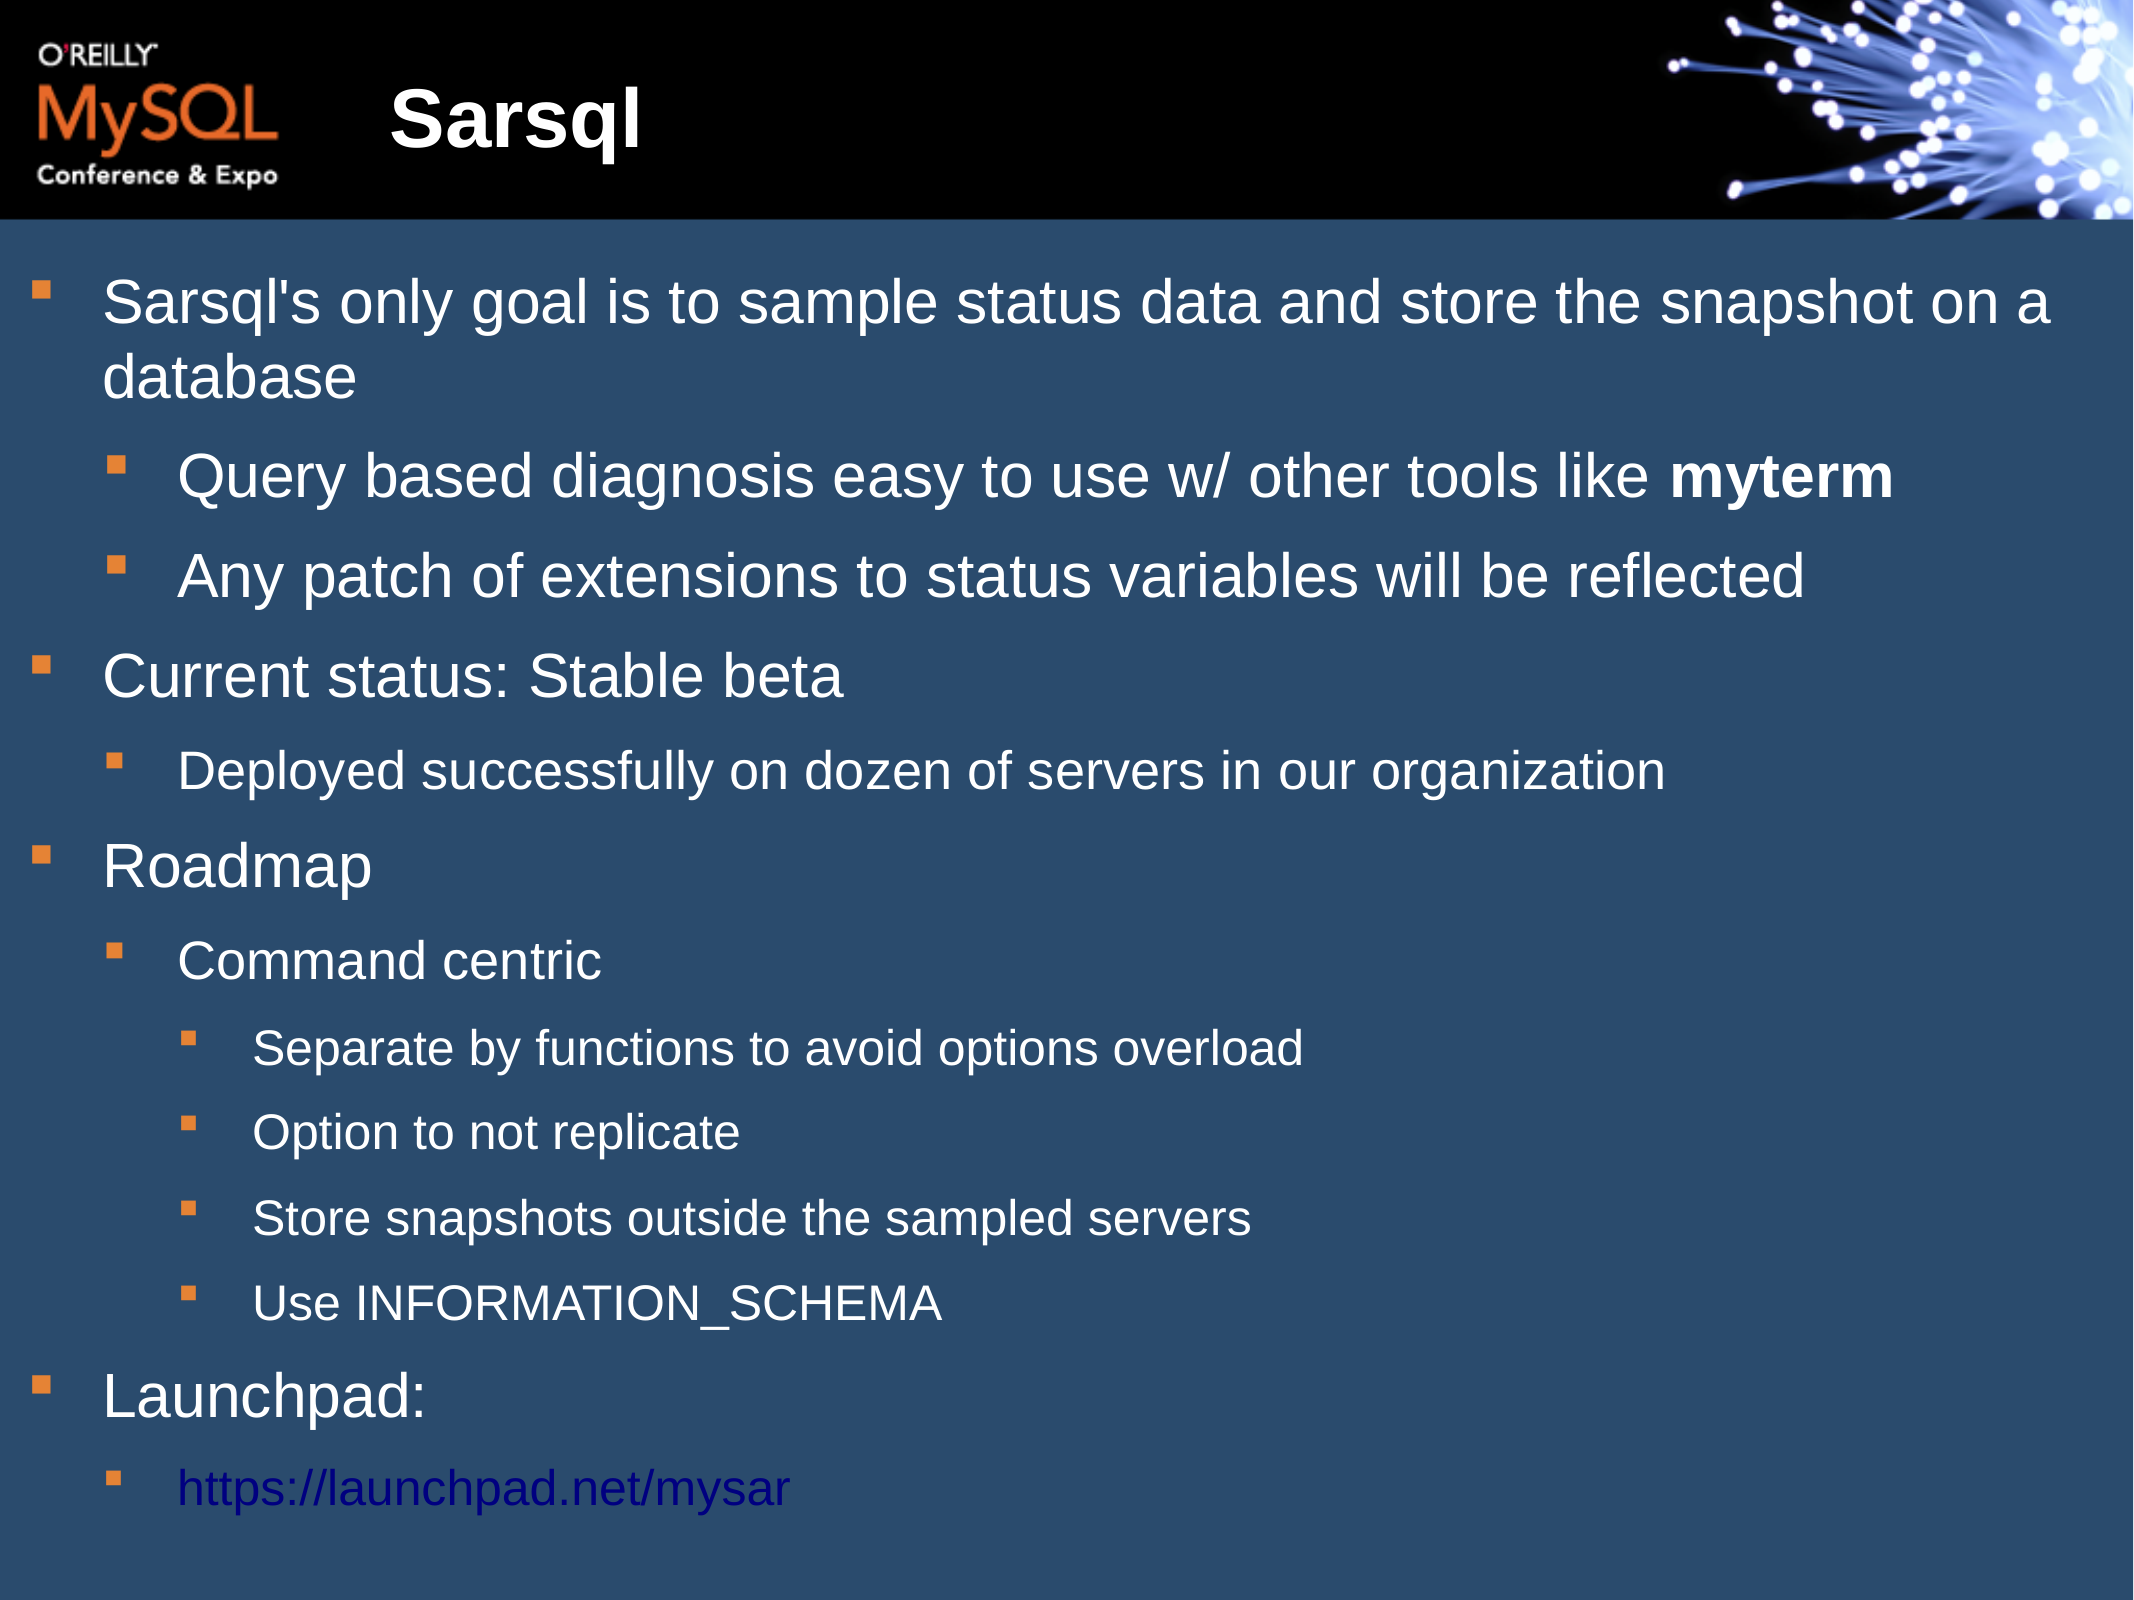

# Sarsql
Sarsql's only goal is to sample status data and store the snapshot on a database
Query based diagnosis easy to use w/ other tools like myterm
Any patch of extensions to status variables will be reflected
Current status: Stable beta
Deployed successfully on dozen of servers in our organization
Roadmap
Command centric
Separate by functions to avoid options overload
Option to not replicate
Store snapshots outside the sampled servers
Use INFORMATION_SCHEMA
Launchpad:
https://launchpad.net/mysar